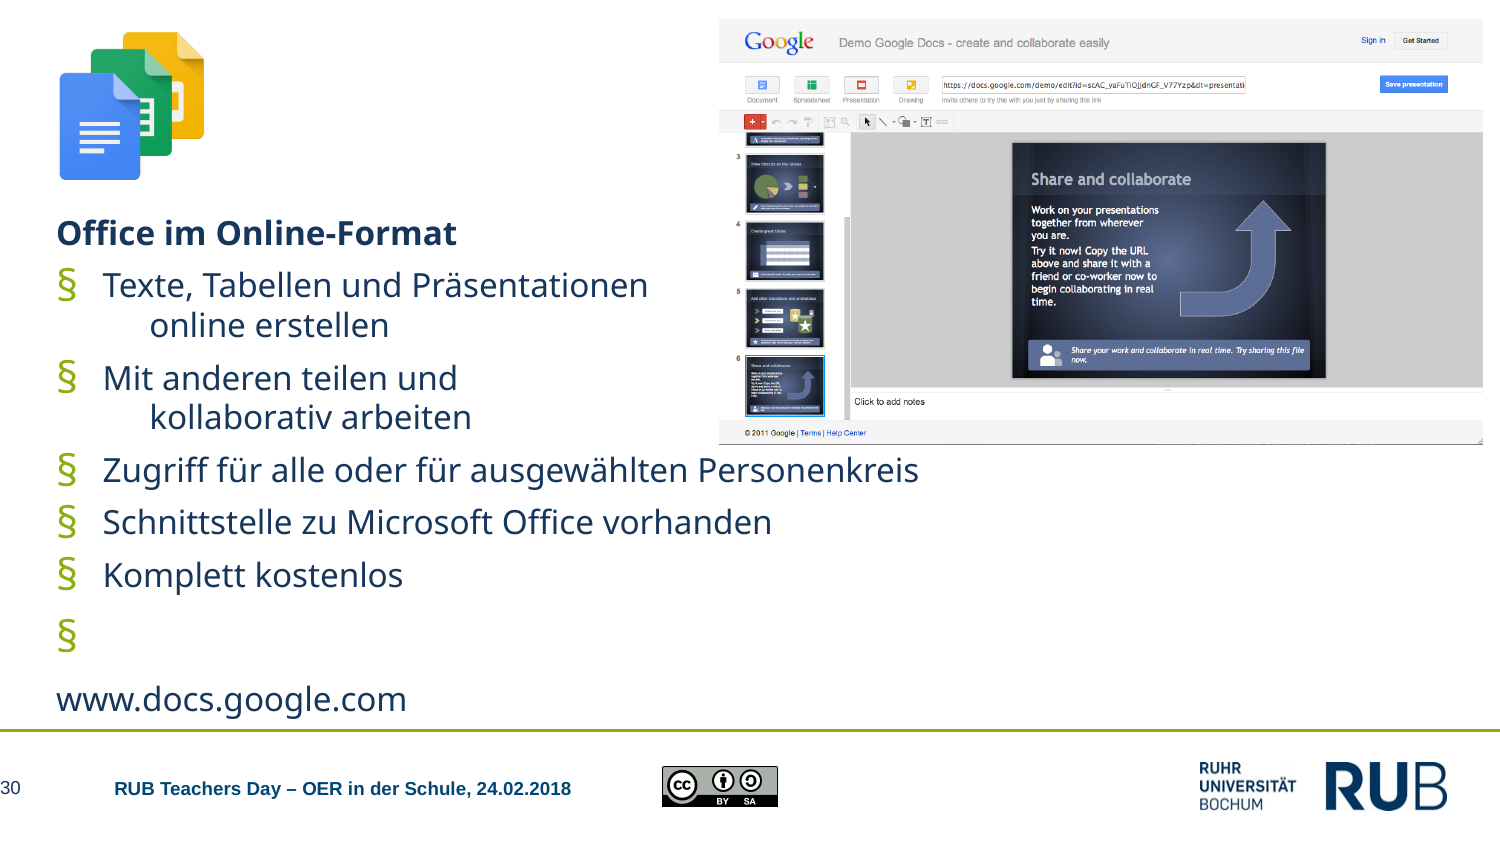

Office im Online-Format
Texte, Tabellen und Präsentationen
online erstellen
Mit anderen teilen und
kollaborativ arbeiten
Zugriff für alle oder für ausgewählten Personenkreis
Schnittstelle zu Microsoft Office vorhanden
Komplett kostenlos
www.docs.google.com
RUB Teachers Day – OER in der Schule, 24.02.2018